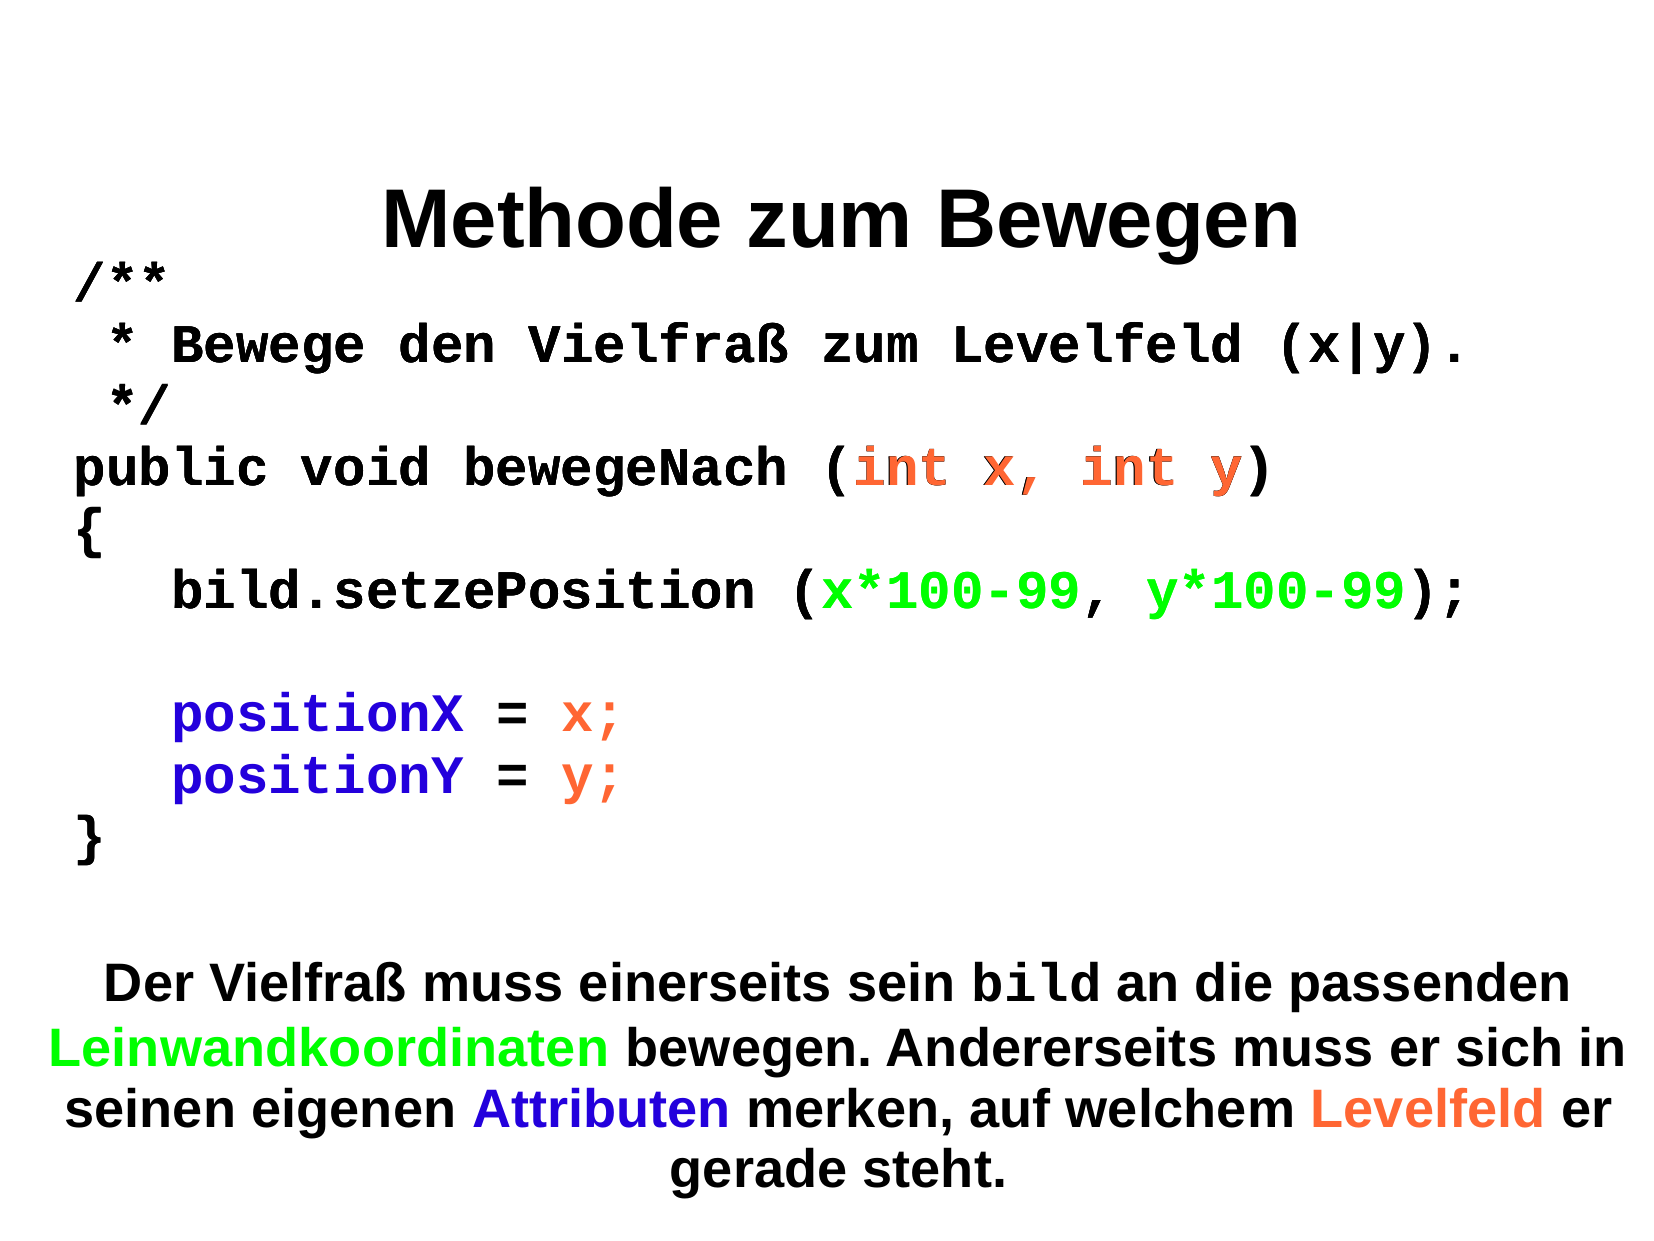

Methode zum Bewegen
/**
 * Bewege den Vielfraß zum Levelfeld (x|y).
 */
public void bewegeNach (int x, int y)
{
 bild.setzePosition (x*100-99, y*100-99);
 positionX = x;
 positionY = y;
}
/**
 * Bewege den Vielfraß zum Levelfeld (x|y).
 */
public void bewegeNach (int x, int y)
 bild.setzePosition (x*100-99, y*100-99);
 positionX = x;
 positionY = y;
/**
 * Bewege den Vielfraß zum Levelfeld (x|y).
 */
public void bewegeNach (int x, int y)
{
 bild.setzePosition (x*100-99, y*100-99);
 positionX = x;
 positionY = y;
}
Der Vielfraß muss einerseits sein bild an die passenden Leinwandkoordinaten bewegen. Andererseits muss er sich in seinen eigenen Attributen merken, auf welchem Levelfeld er gerade steht.